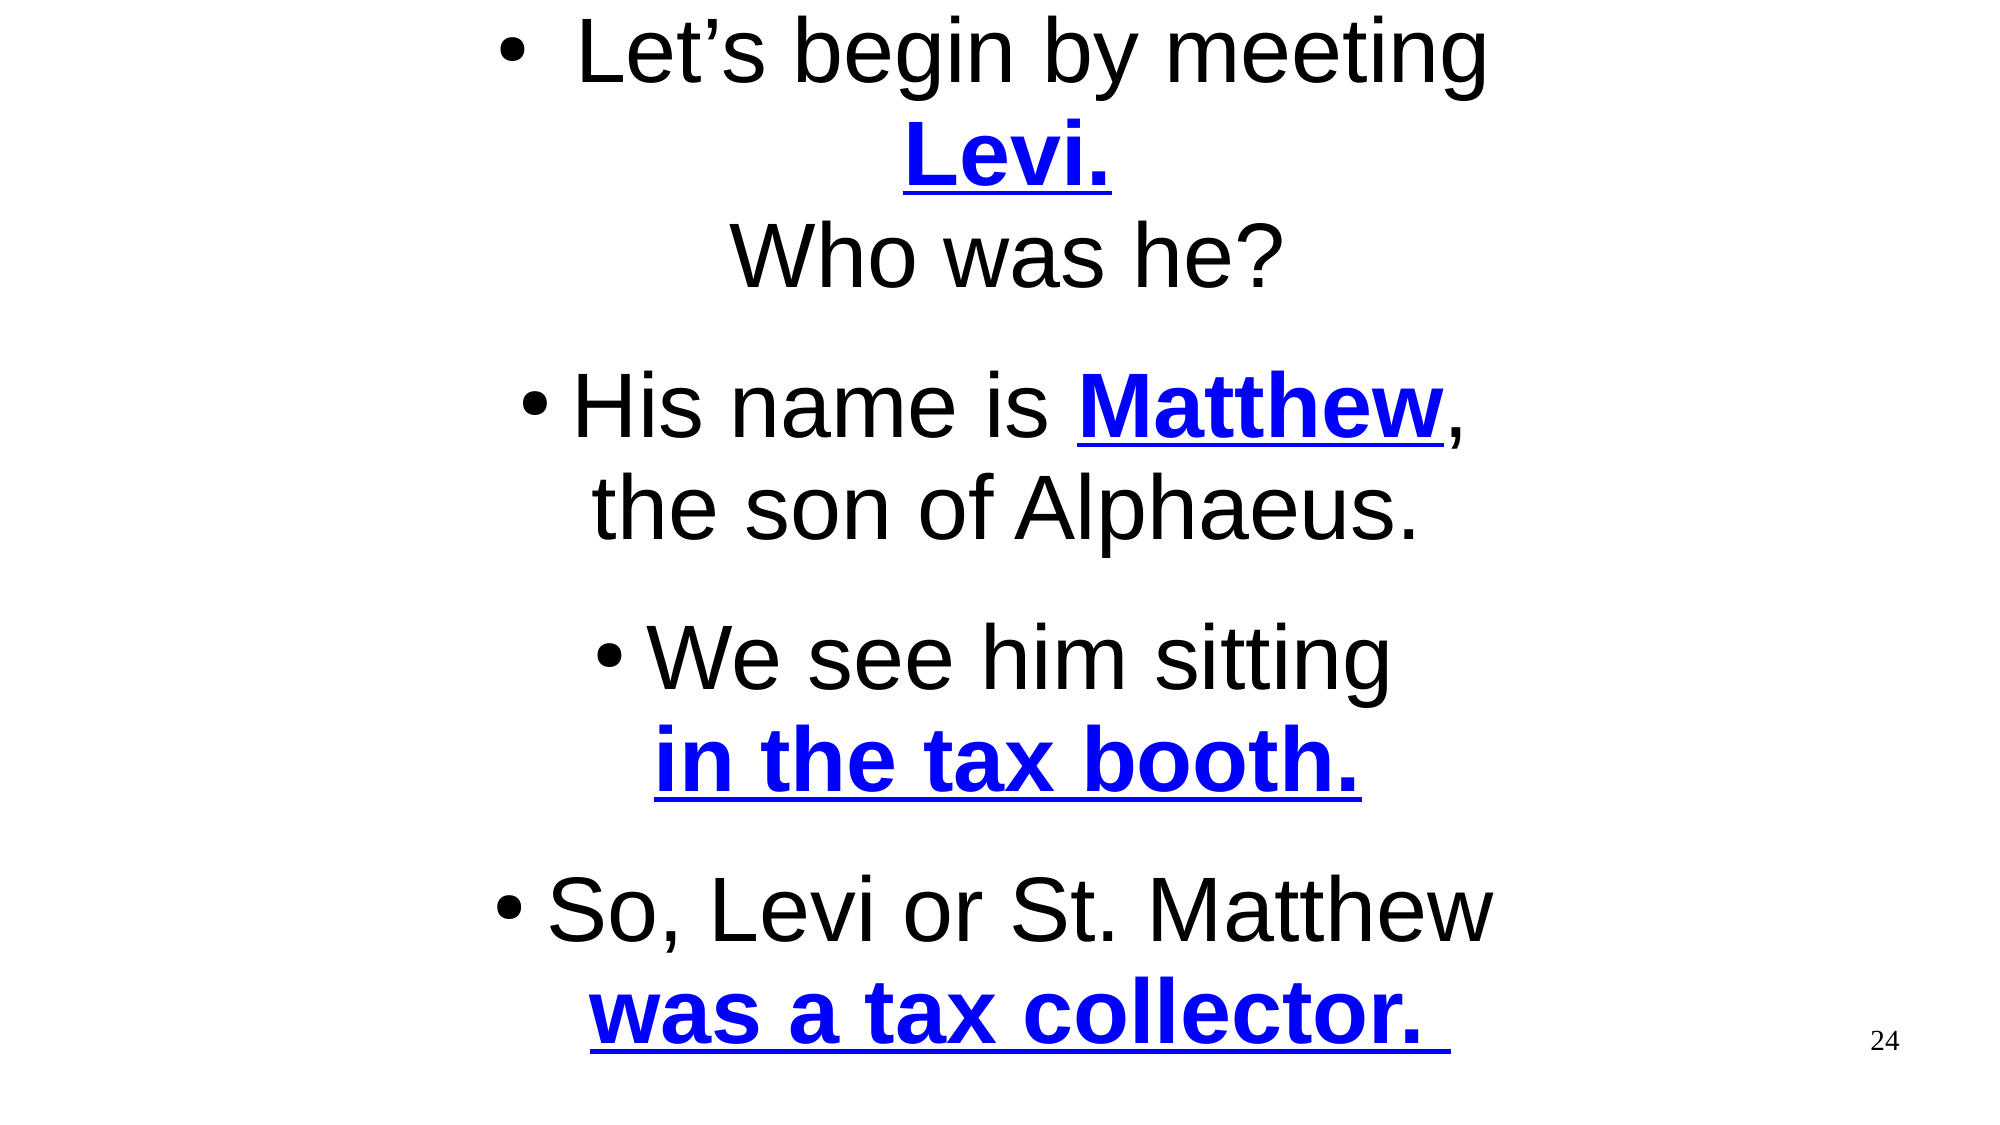

# Let’s begin by meeting Levi.  Who was he?
His name is Matthew,
the son of Alphaeus.
We see him sitting
in the tax booth.
So, Levi or St. Matthew
was a tax collector.
24